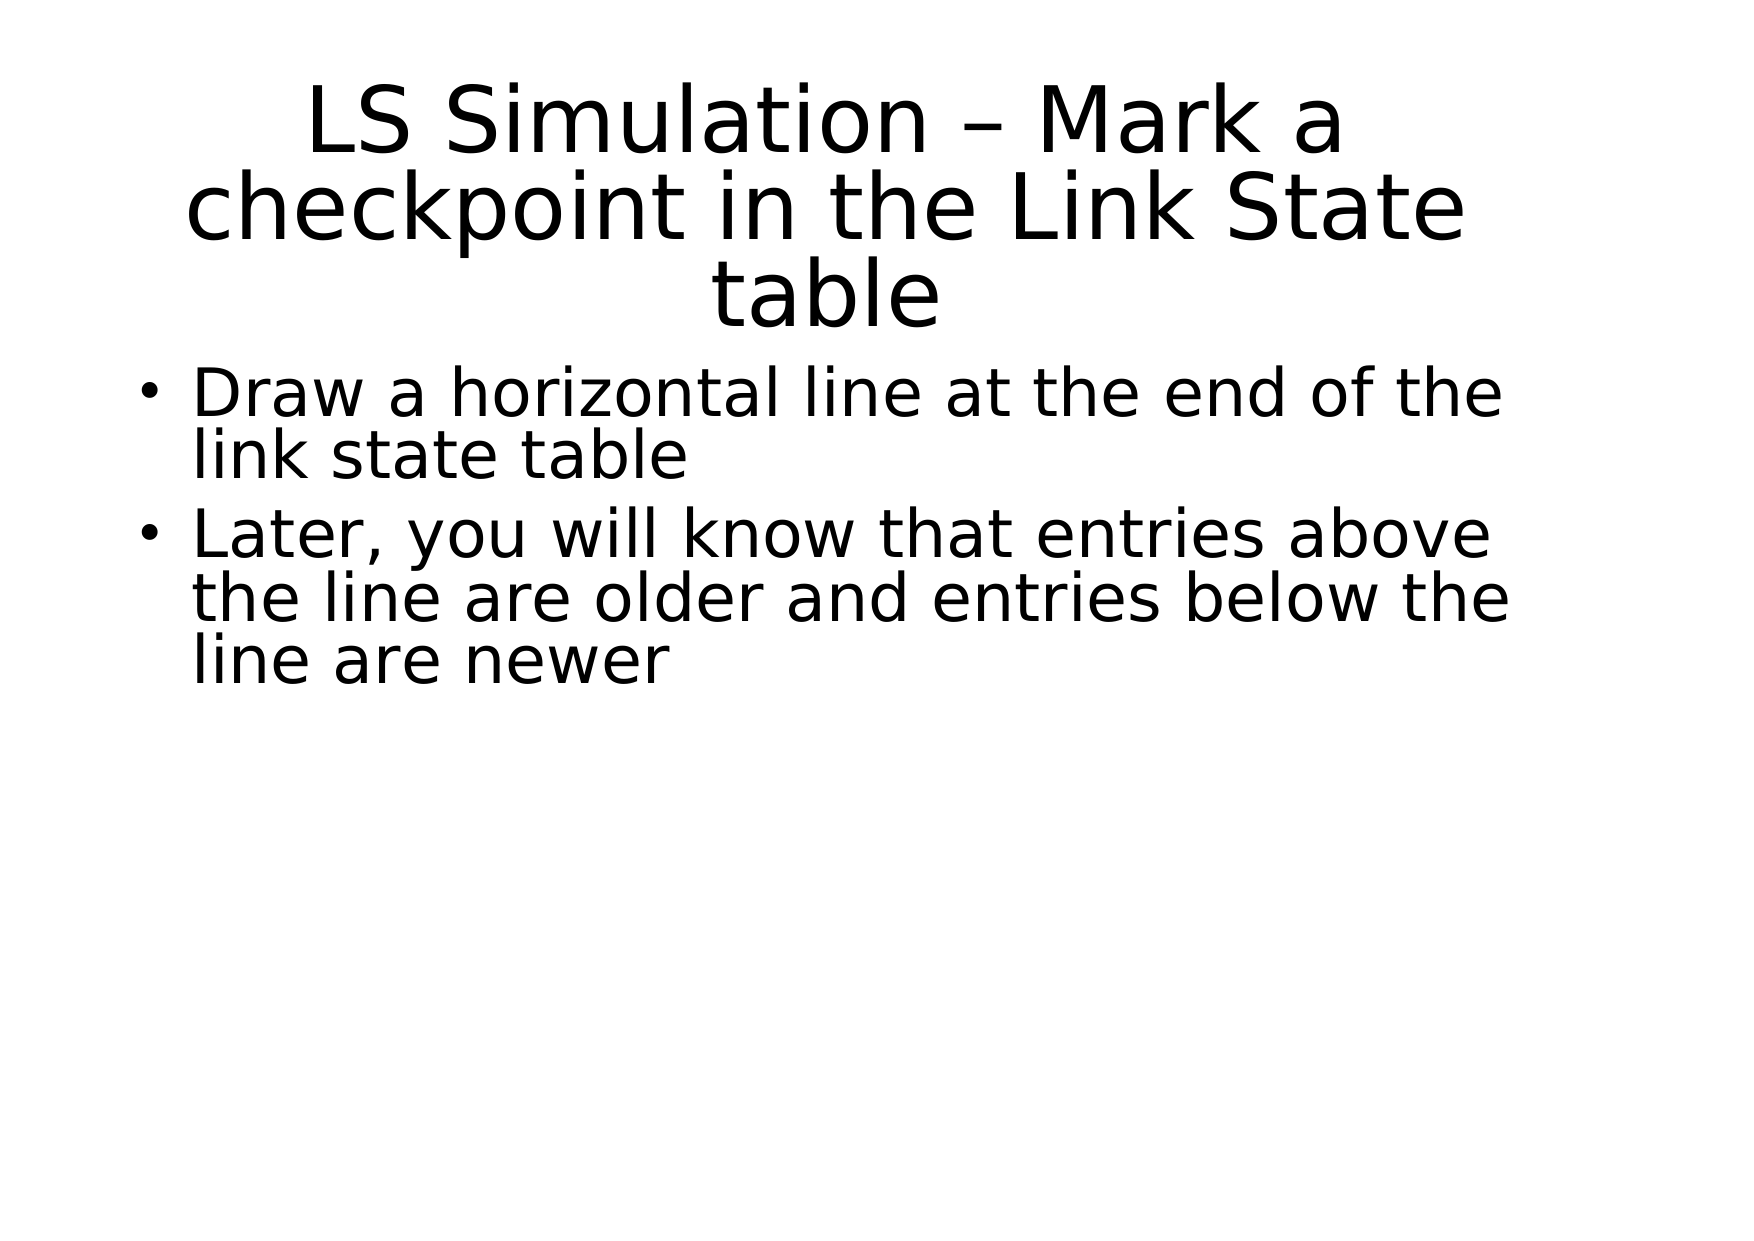

# LS Simulation – Mark a checkpoint in the Link State table
Draw a horizontal line at the end of the link state table
Later, you will know that entries above the line are older and entries below the line are newer